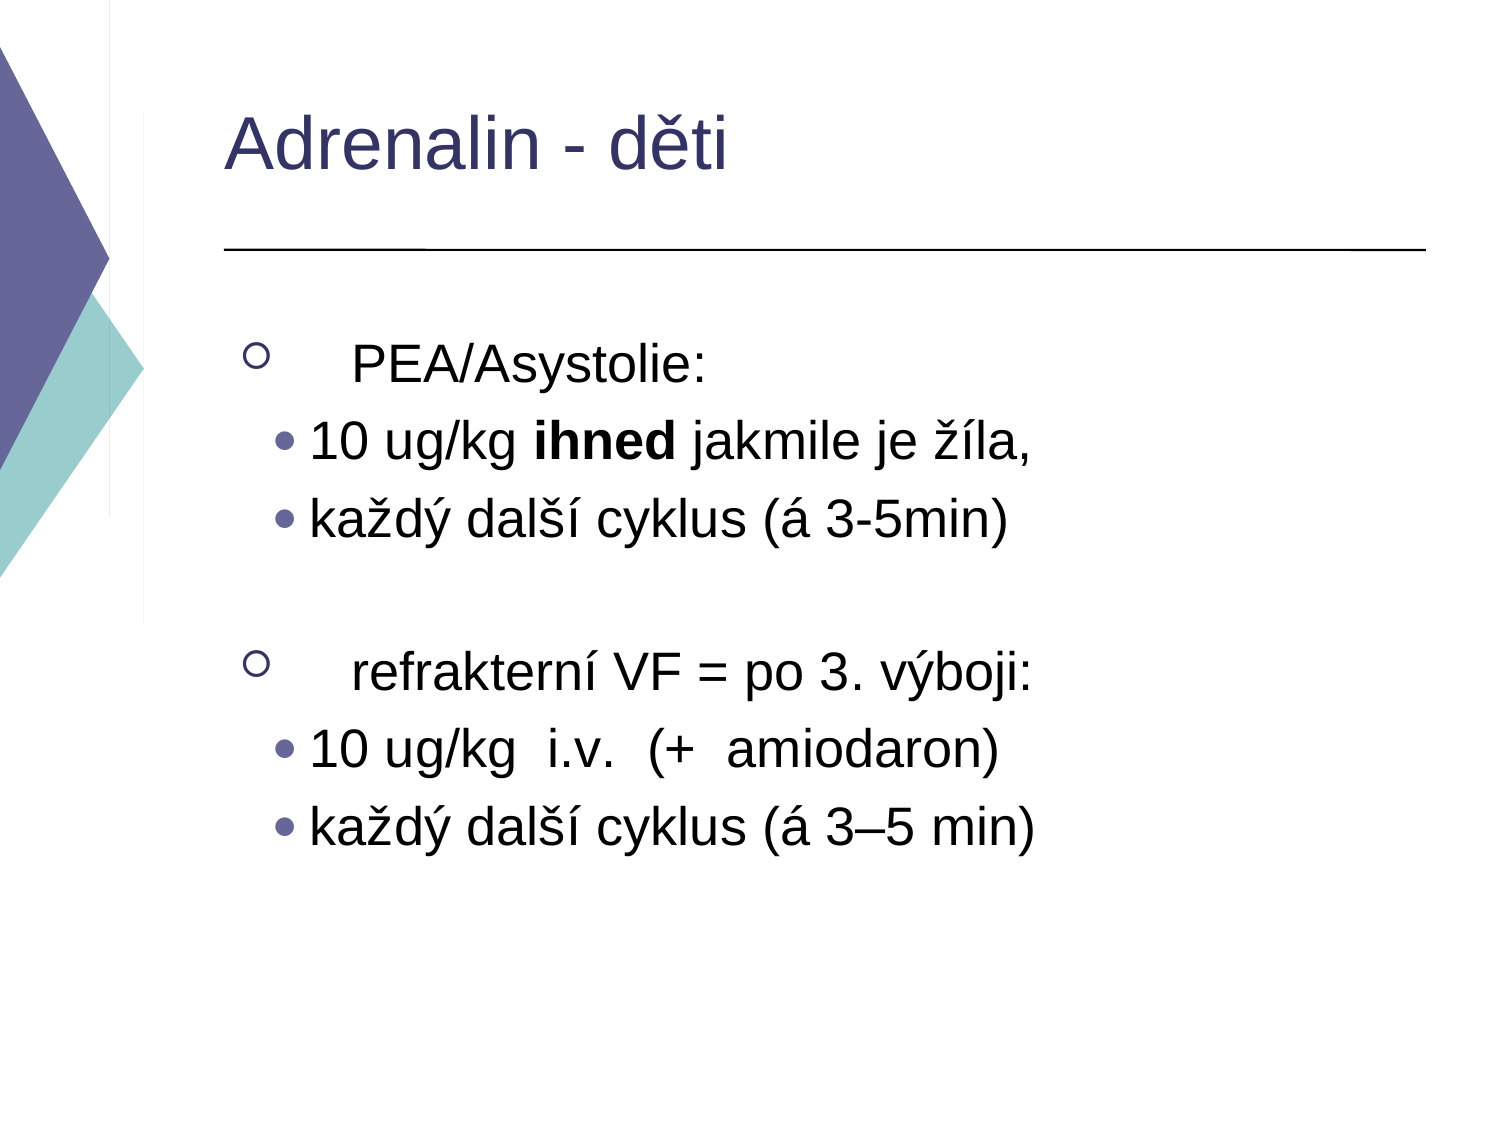

# Adrenalin - děti
PEA/Asystolie:
10 ug/kg ihned jakmile je žíla,
každý další cyklus (á 3-5min)
refrakterní VF = po 3. výboji:
10 ug/kg i.v. (+ amiodaron)
každý další cyklus (á 3–5 min)